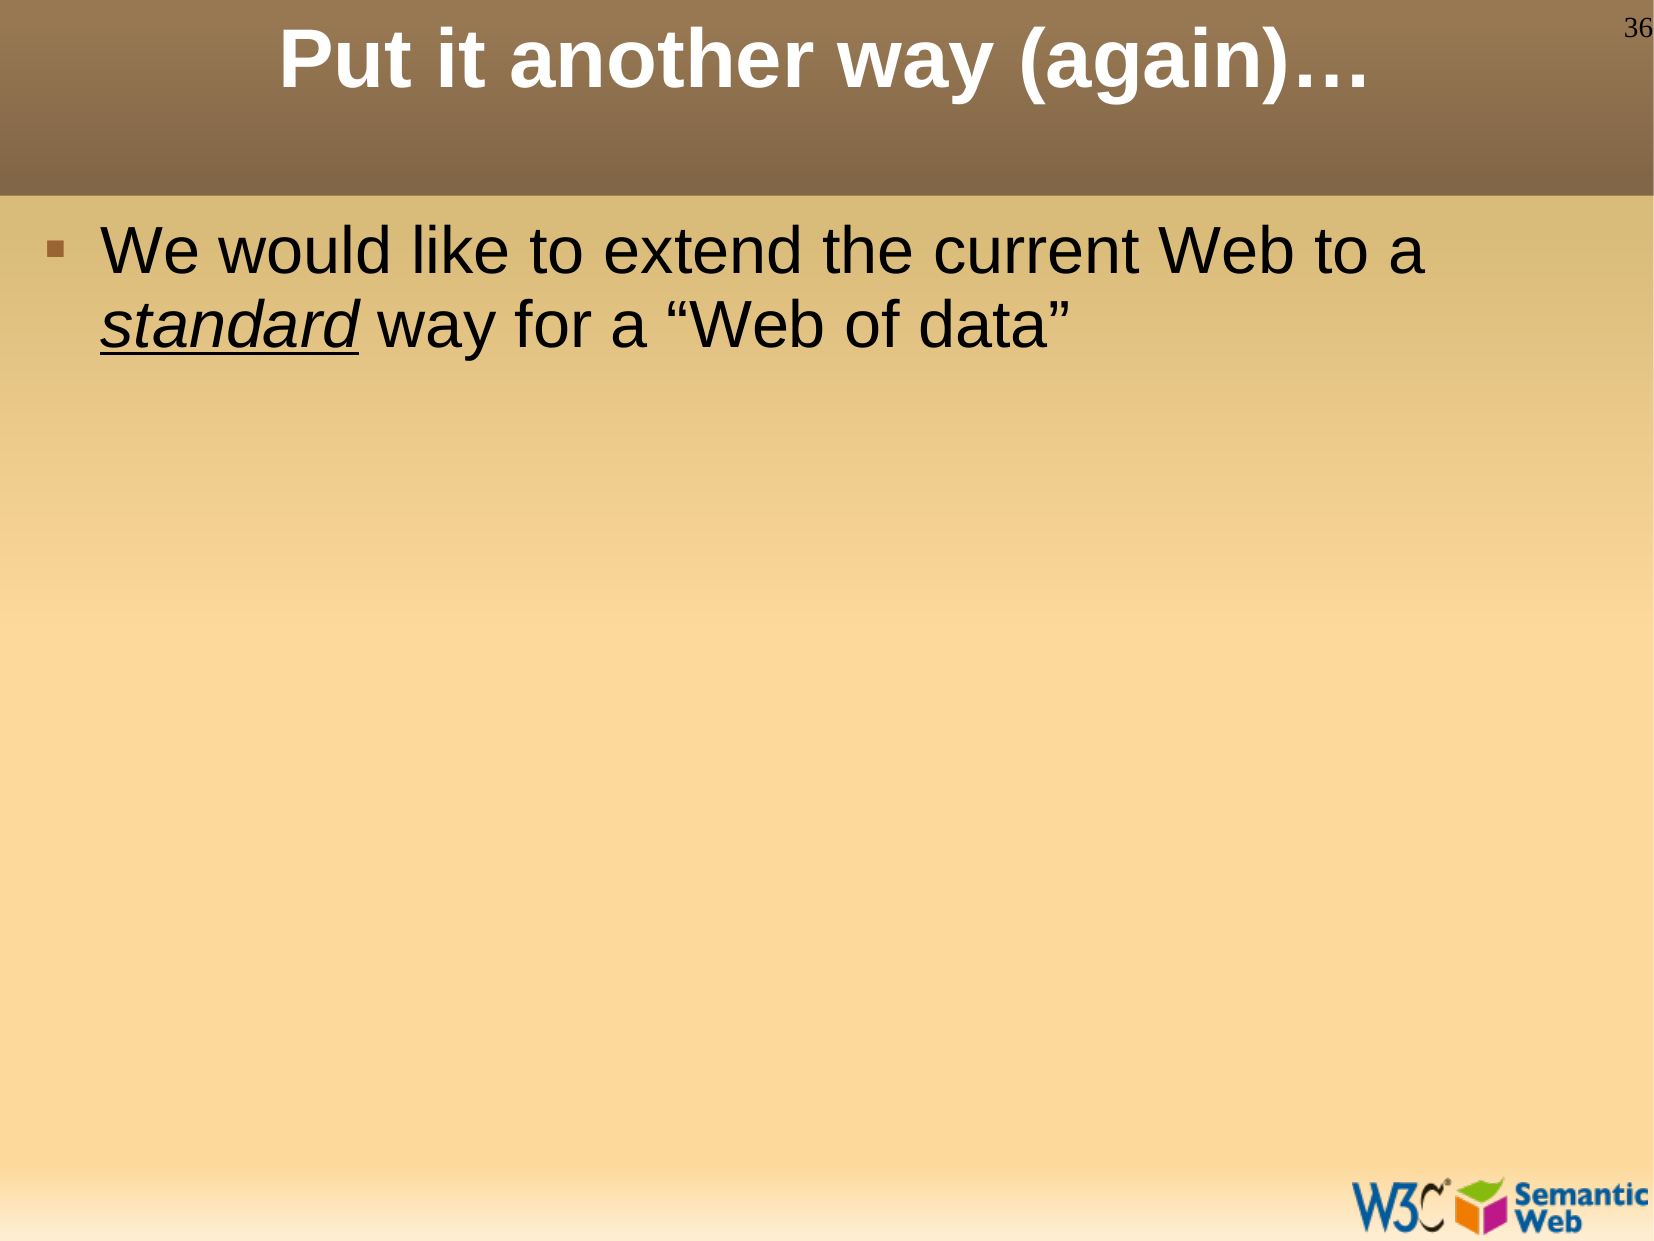

# Put it another way (again)…
36
We would like to extend the current Web to a standard way for a “Web of data”